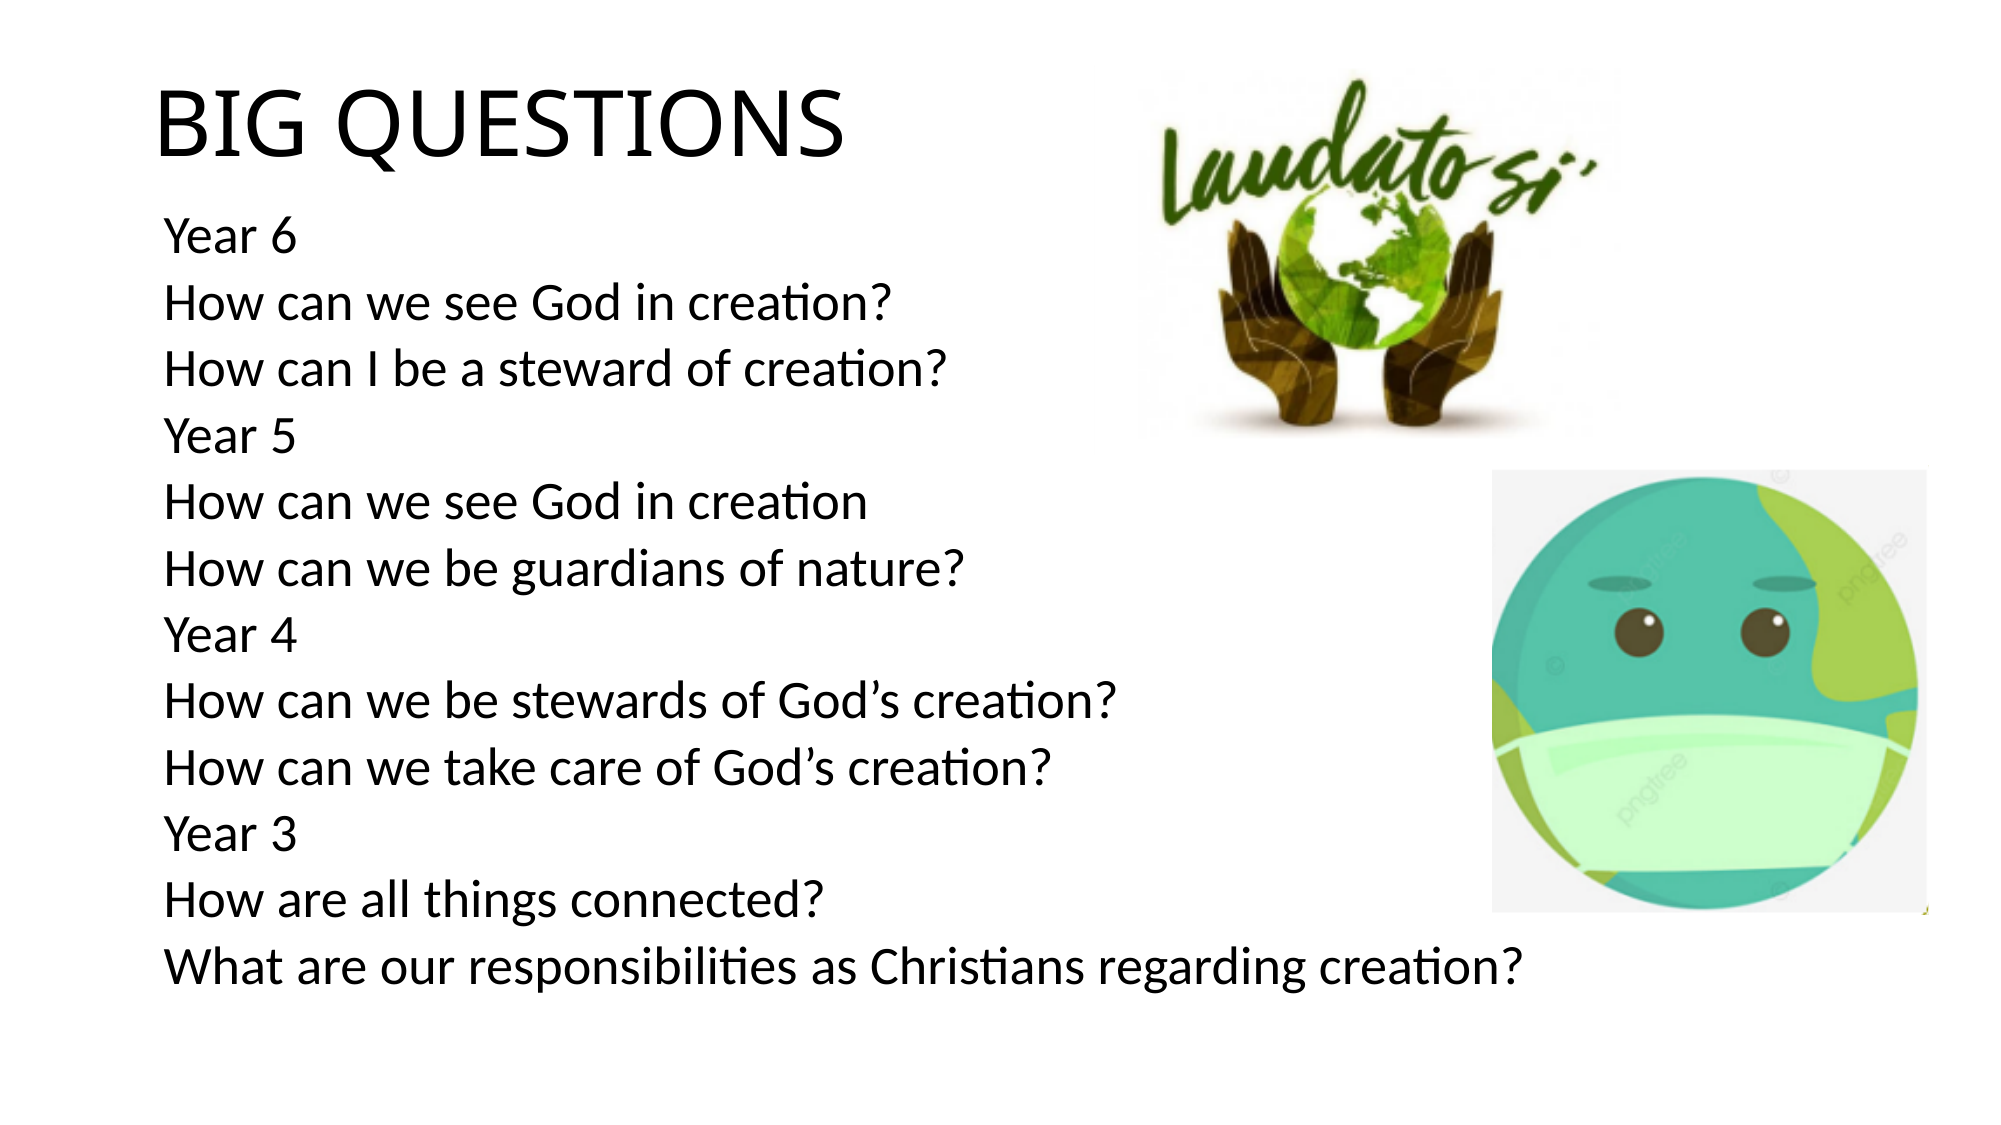

# BIG QUESTIONS
Year 6
How can we see God in creation?
How can I be a steward of creation?
Year 5
How can we see God in creation
How can we be guardians of nature?
Year 4
How can we be stewards of God’s creation?
How can we take care of God’s creation?
Year 3
How are all things connected?
What are our responsibilities as Christians regarding creation?